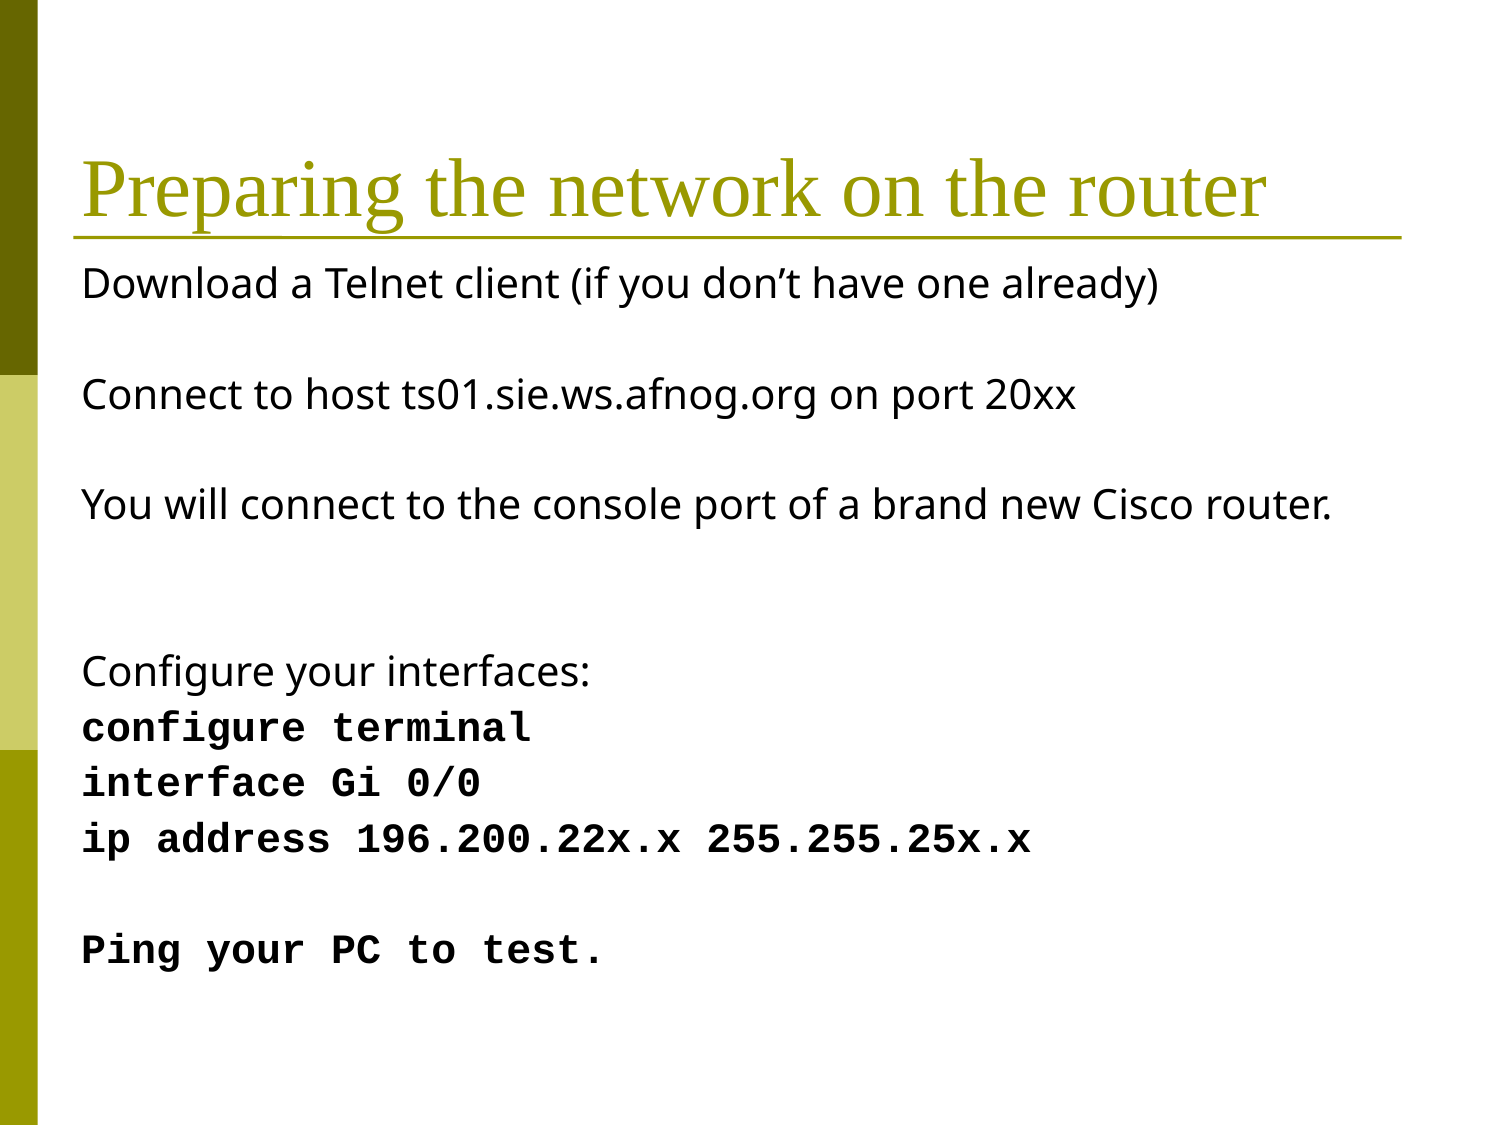

Preparing the network on the router
Download a Telnet client (if you don’t have one already)
Connect to host ts01.sie.ws.afnog.org on port 20xx
You will connect to the console port of a brand new Cisco router.
Configure your interfaces:
configure terminal
interface Gi 0/0
ip address 196.200.22x.x 255.255.25x.x
Ping your PC to test.